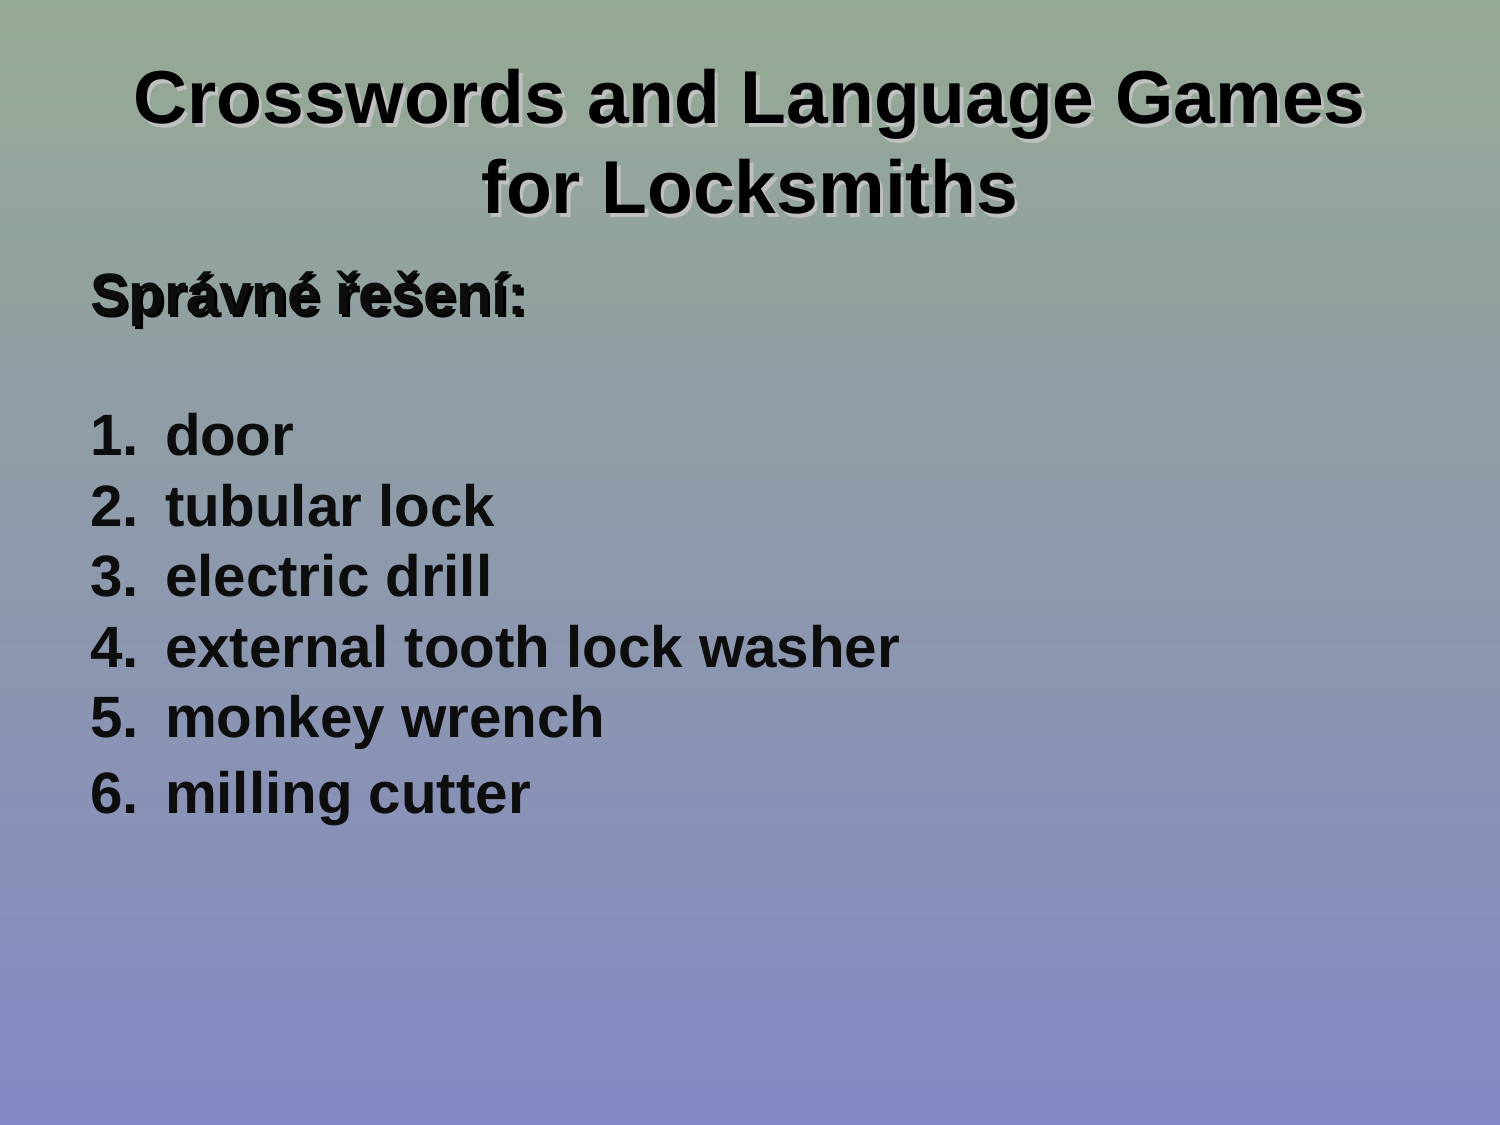

# Crosswords and Language Games for Locksmiths
Správné řešení:
door
tubular lock
electric drill
external tooth lock washer
monkey wrench
milling cutter